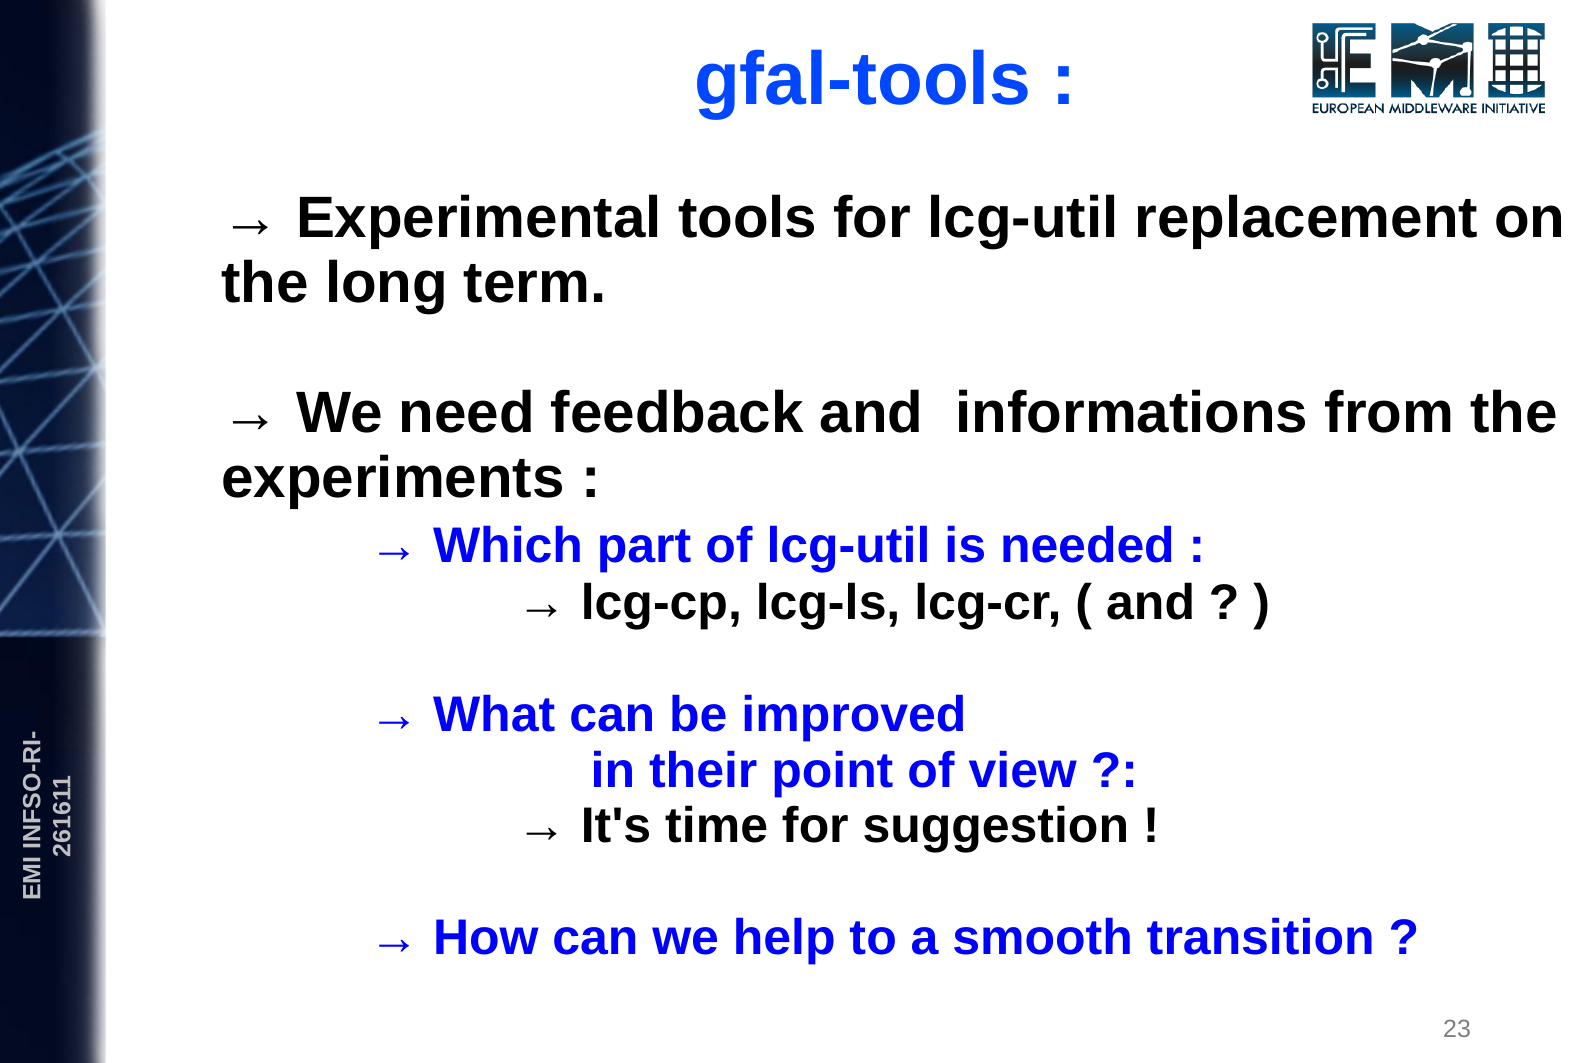

gfal-tools :
→ Experimental tools for lcg-util replacement on the long term.
→ We need feedback and informations from the experiments :
		→ Which part of lcg-util is needed :
				→ lcg-cp, lcg-ls, lcg-cr, ( and ? )
		→ What can be improved
					in their point of view ?:
				→ It's time for suggestion !
		→ How can we help to a smooth transition ?
23